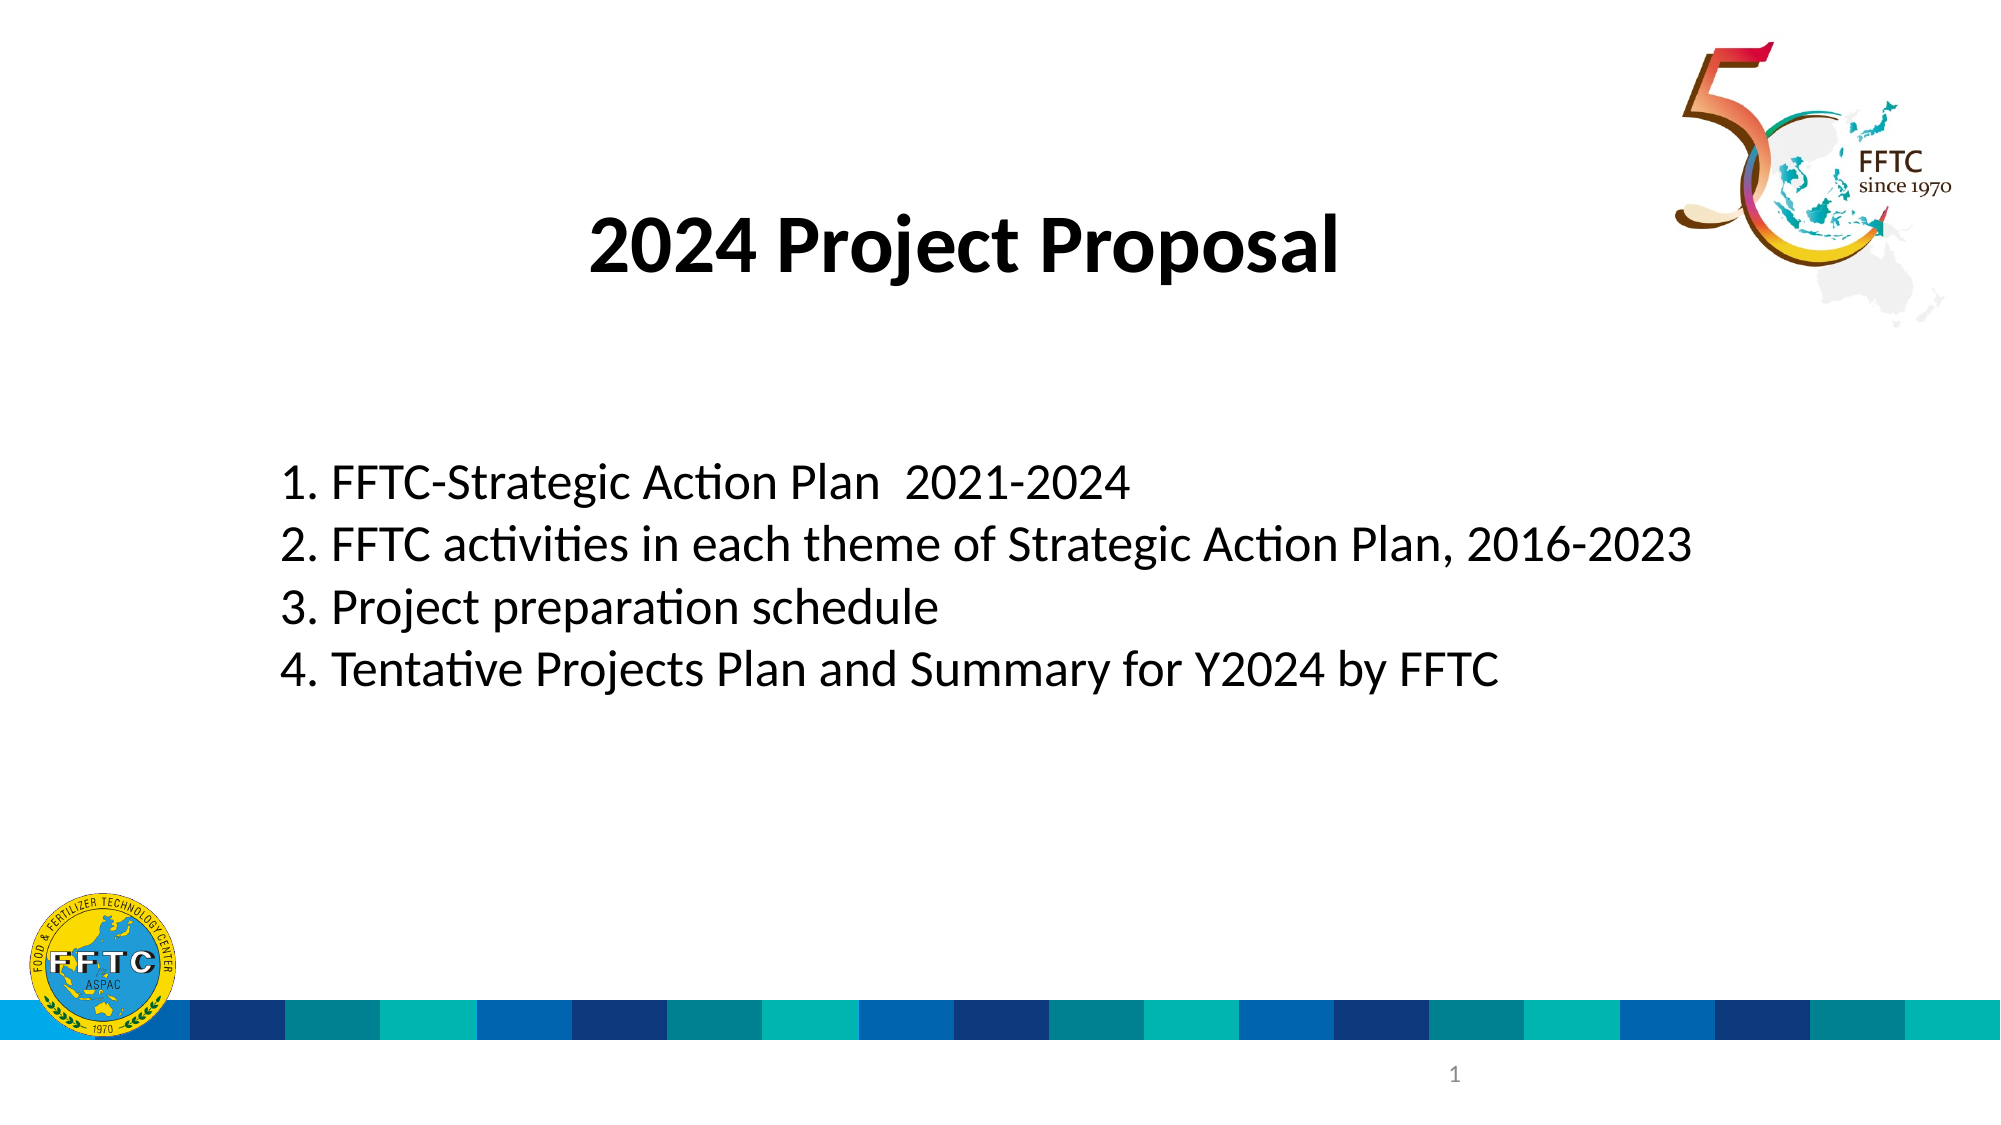

# 2024 Project Proposal
1. FFTC-Strategic Action Plan 2021-2024
2. FFTC activities in each theme of Strategic Action Plan, 2016-2023
3. Project preparation schedule
4. Tentative Projects Plan and Summary for Y2024 by FFTC
1